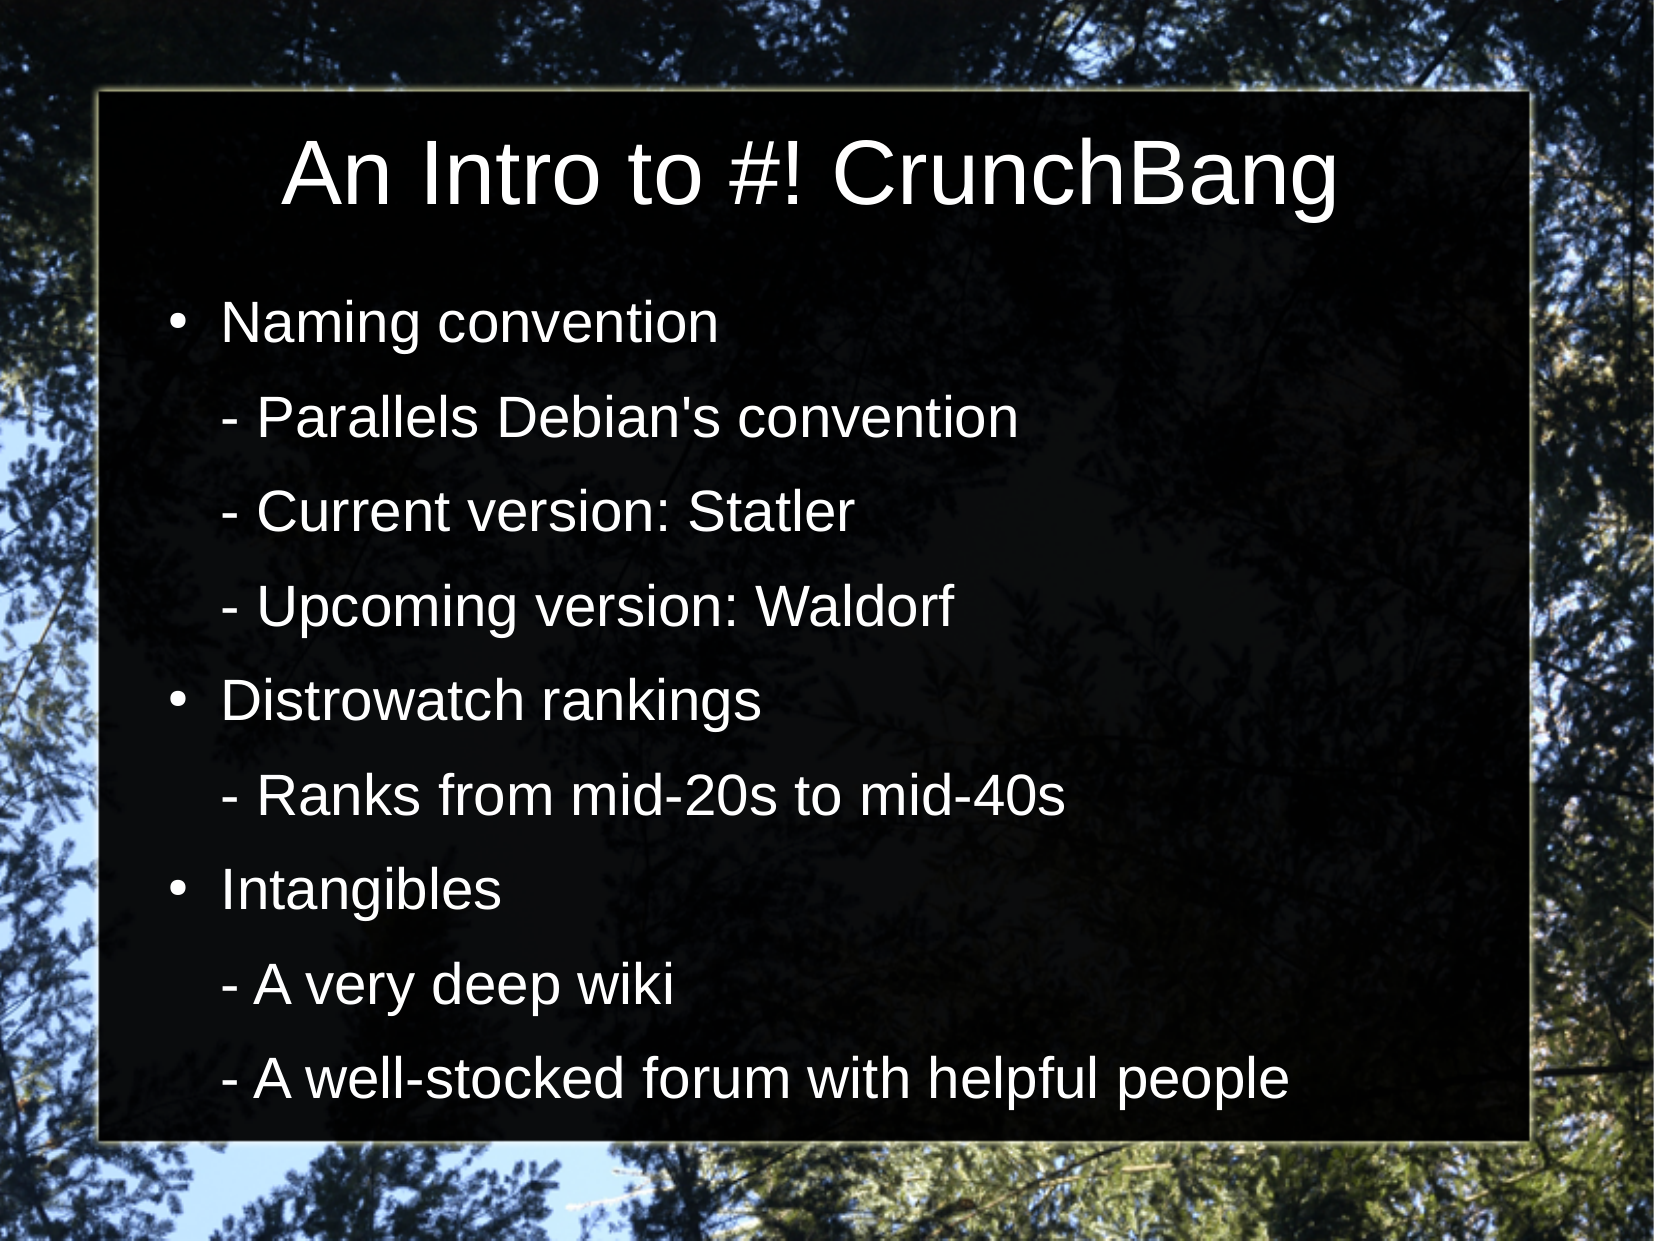

# An Intro to #! CrunchBang
Naming convention
- Parallels Debian's convention
- Current version: Statler
- Upcoming version: Waldorf
Distrowatch rankings
- Ranks from mid-20s to mid-40s
Intangibles
- A very deep wiki
- A well-stocked forum with helpful people